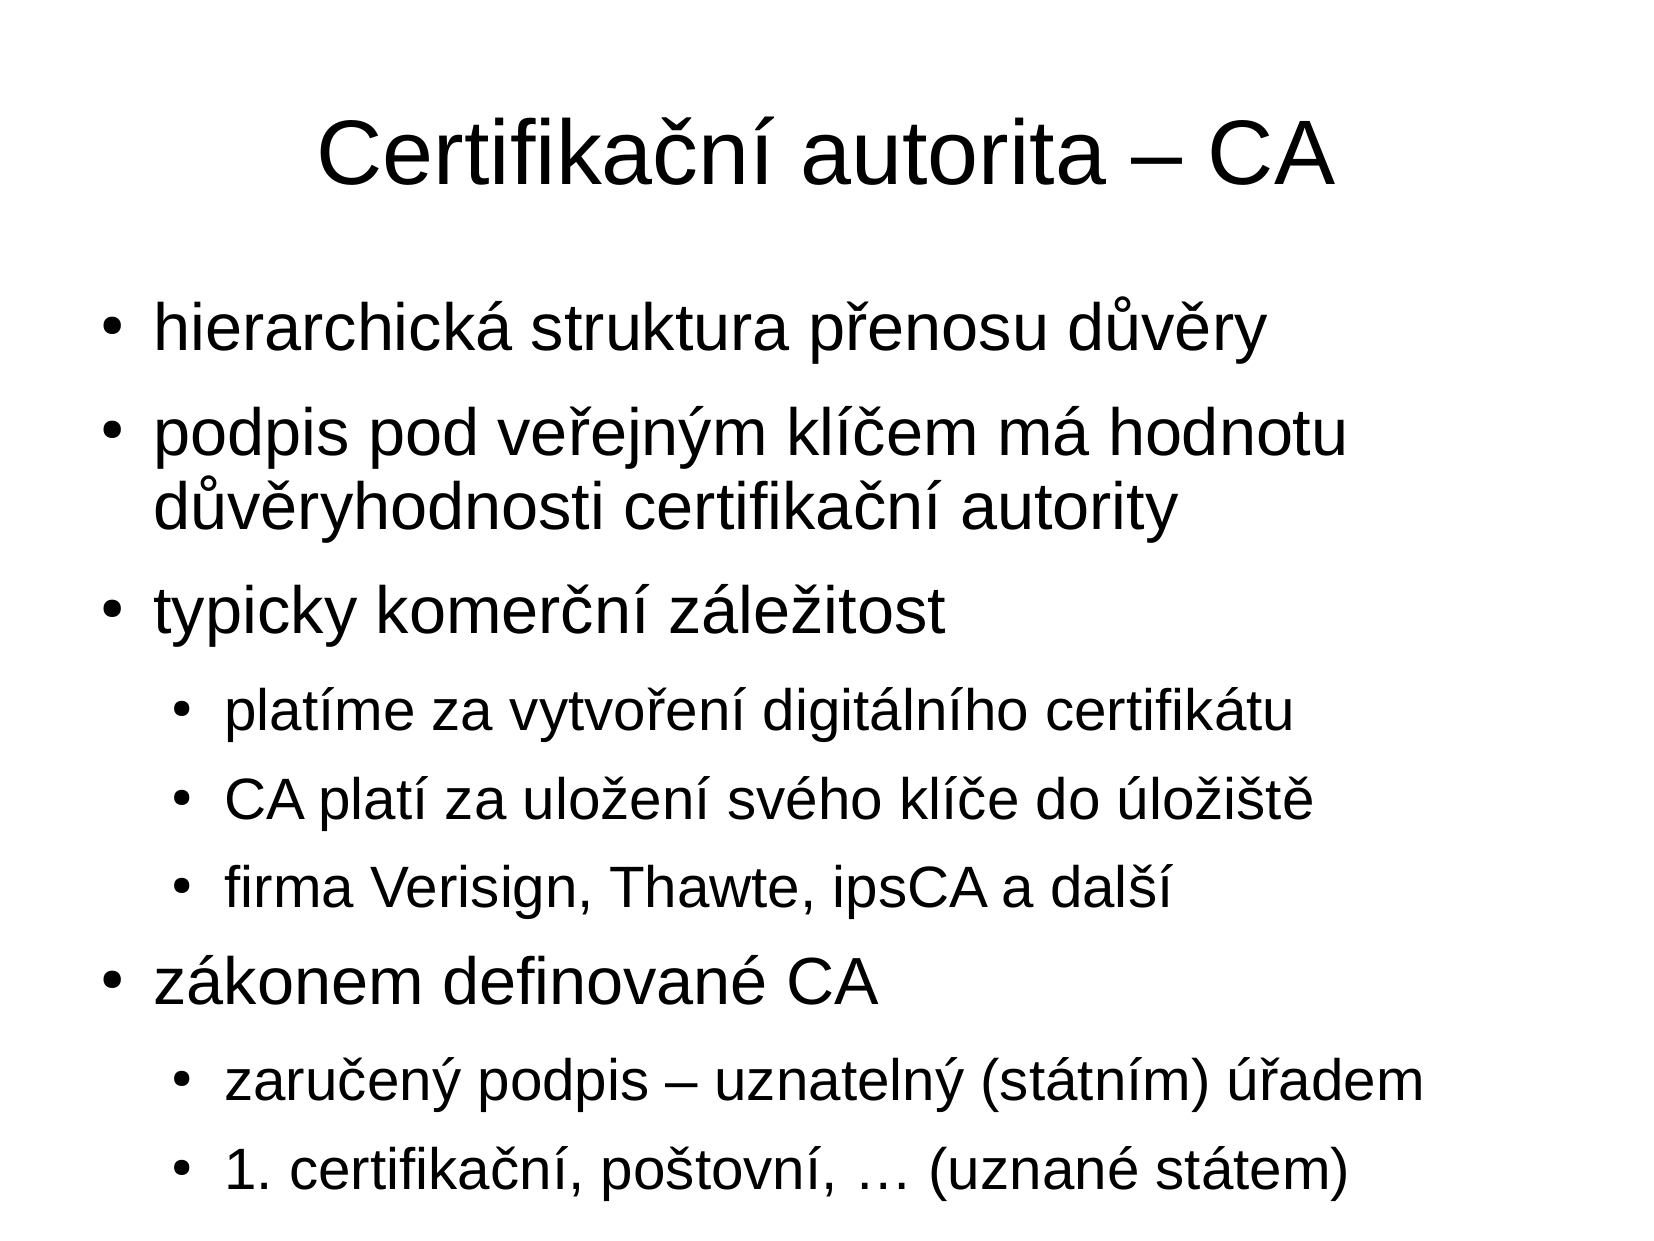

# Certifikační autorita – CA
hierarchická struktura přenosu důvěry
podpis pod veřejným klíčem má hodnotu důvěryhodnosti certifikační autority
typicky komerční záležitost
platíme za vytvoření digitálního certifikátu
CA platí za uložení svého klíče do úložiště
firma Verisign, Thawte, ipsCA a další
zákonem definované CA
zaručený podpis – uznatelný (státním) úřadem
1. certifikační, poštovní, … (uznané státem)